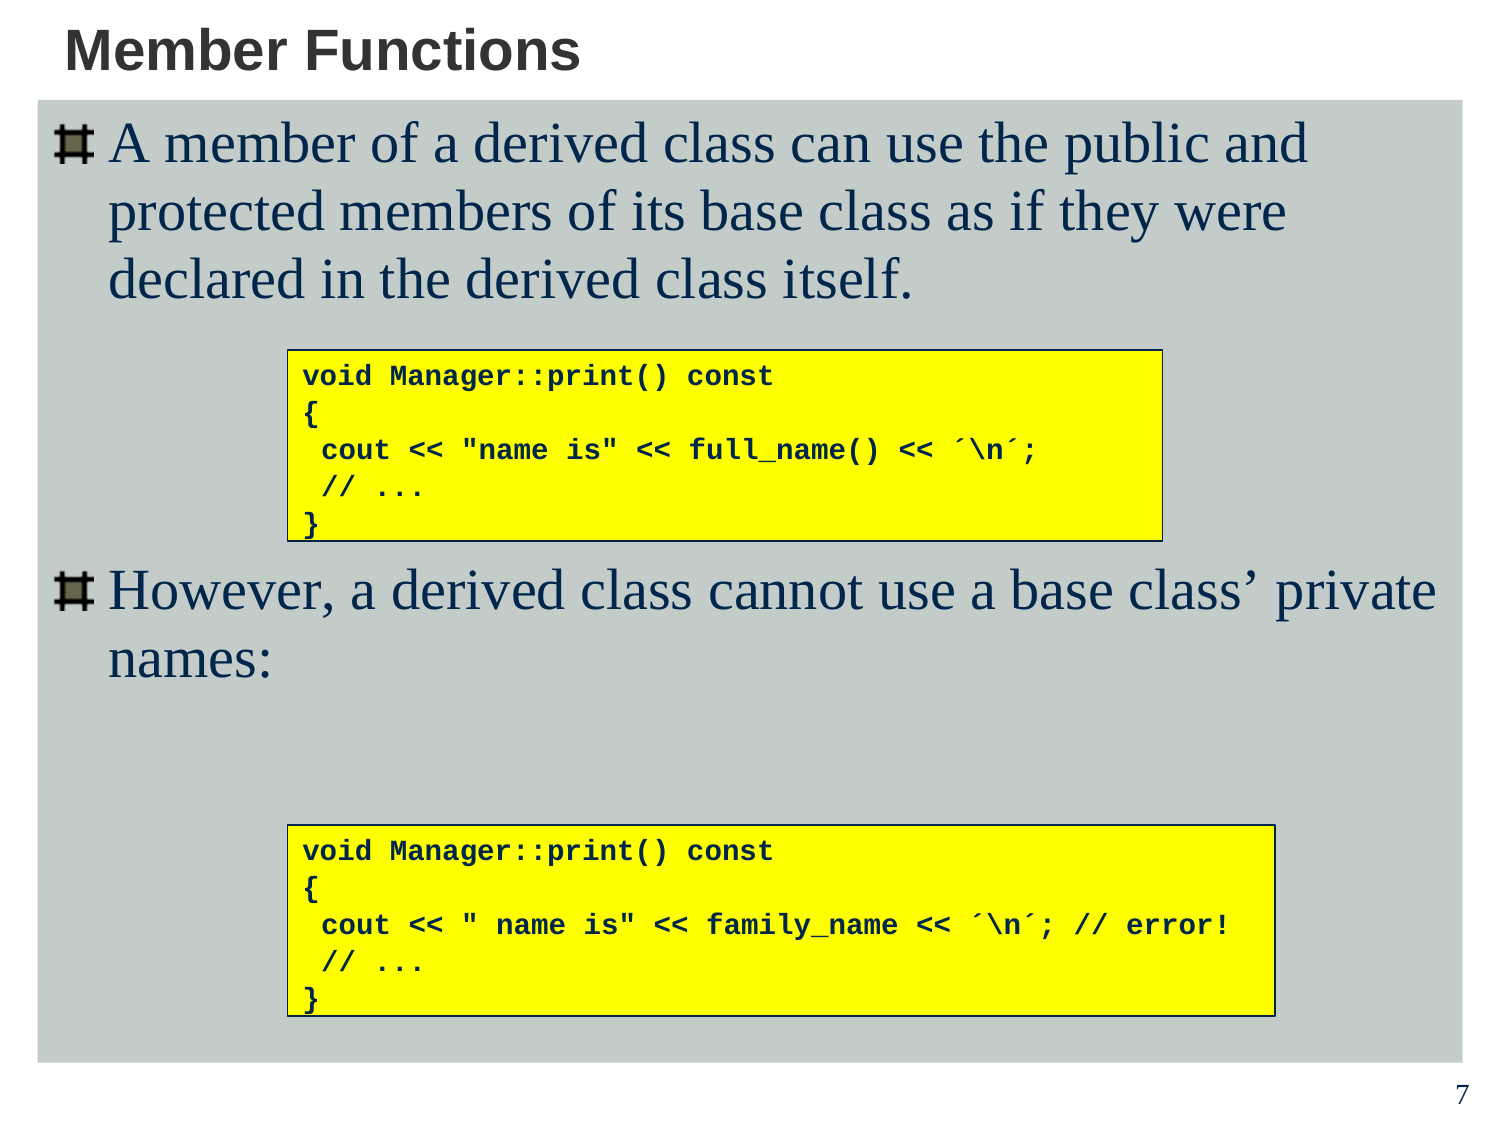

# Member Functions
A member of a derived class can use the public and protected members of its base class as if they were declared in the derived class itself.
However, a derived class cannot use a base class’ private names:
void Manager::print() const
{
	cout << "name is" << full_name() << ´\n´;
	// ...
}
void Manager::print() const
{
	cout << " name is" << family_name << ´\n´; // error!
	// ...
}